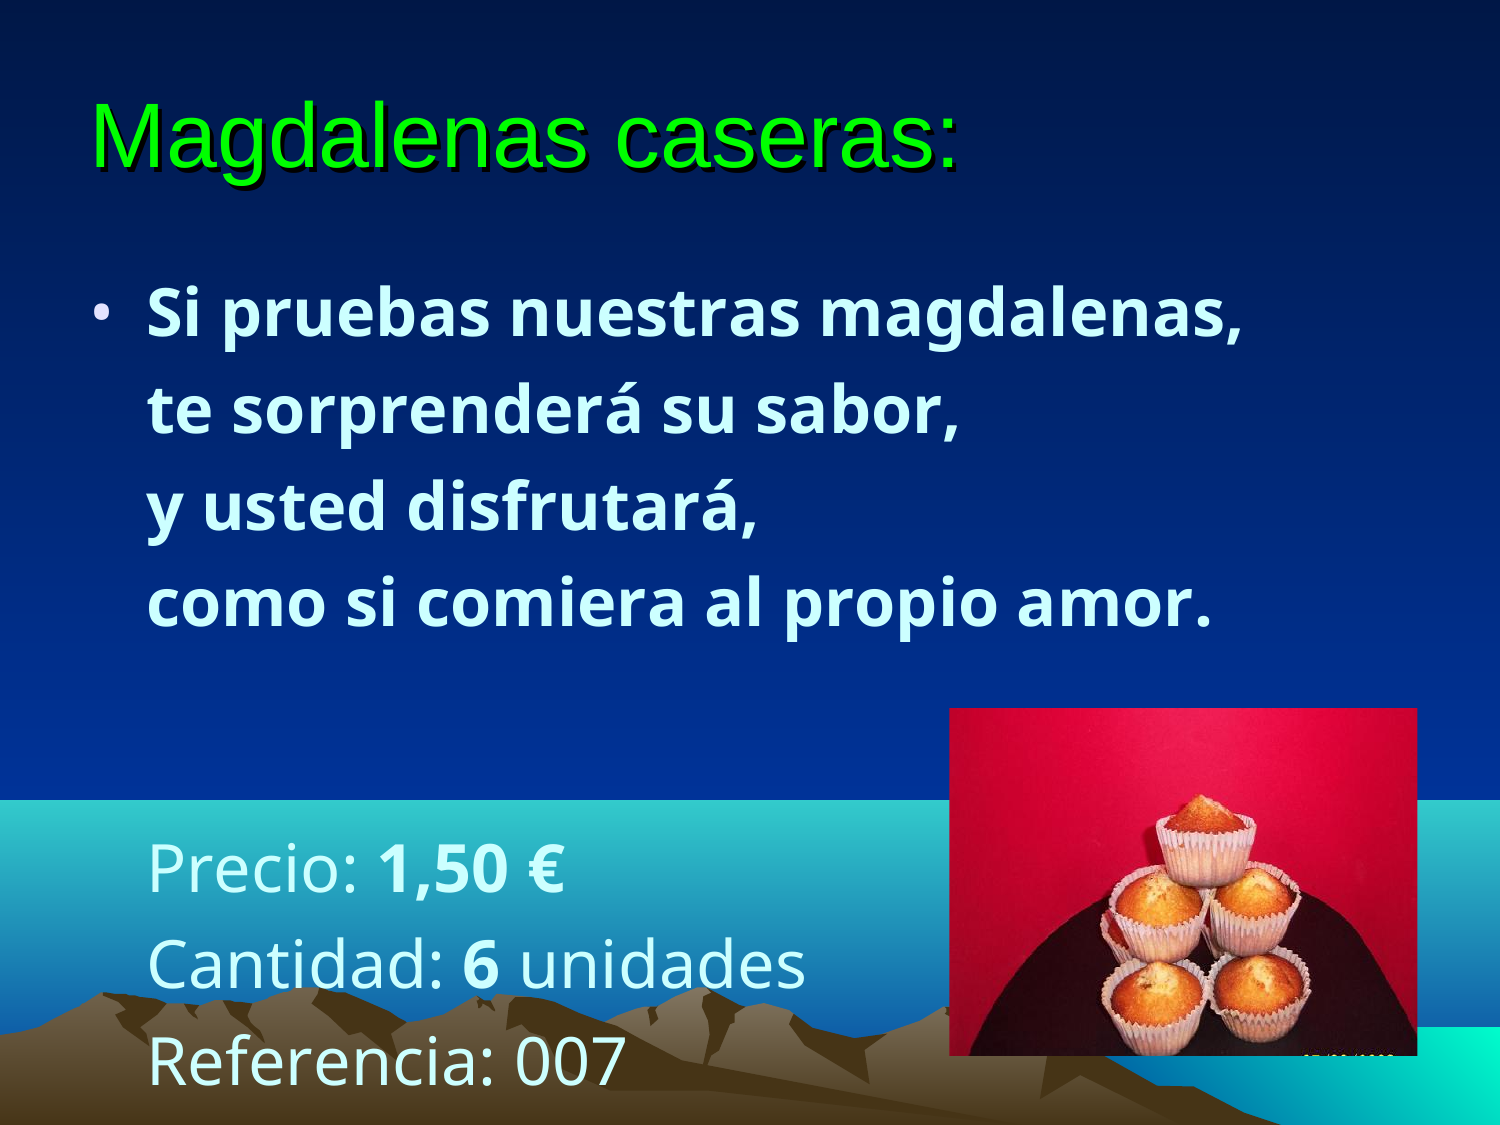

# Magdalenas caseras:
Si pruebas nuestras magdalenas,
	te sorprenderá su sabor,
	y usted disfrutará,
	como si comiera al propio amor.
	Precio: 1,50 €
	Cantidad: 6 unidades
	Referencia: 007